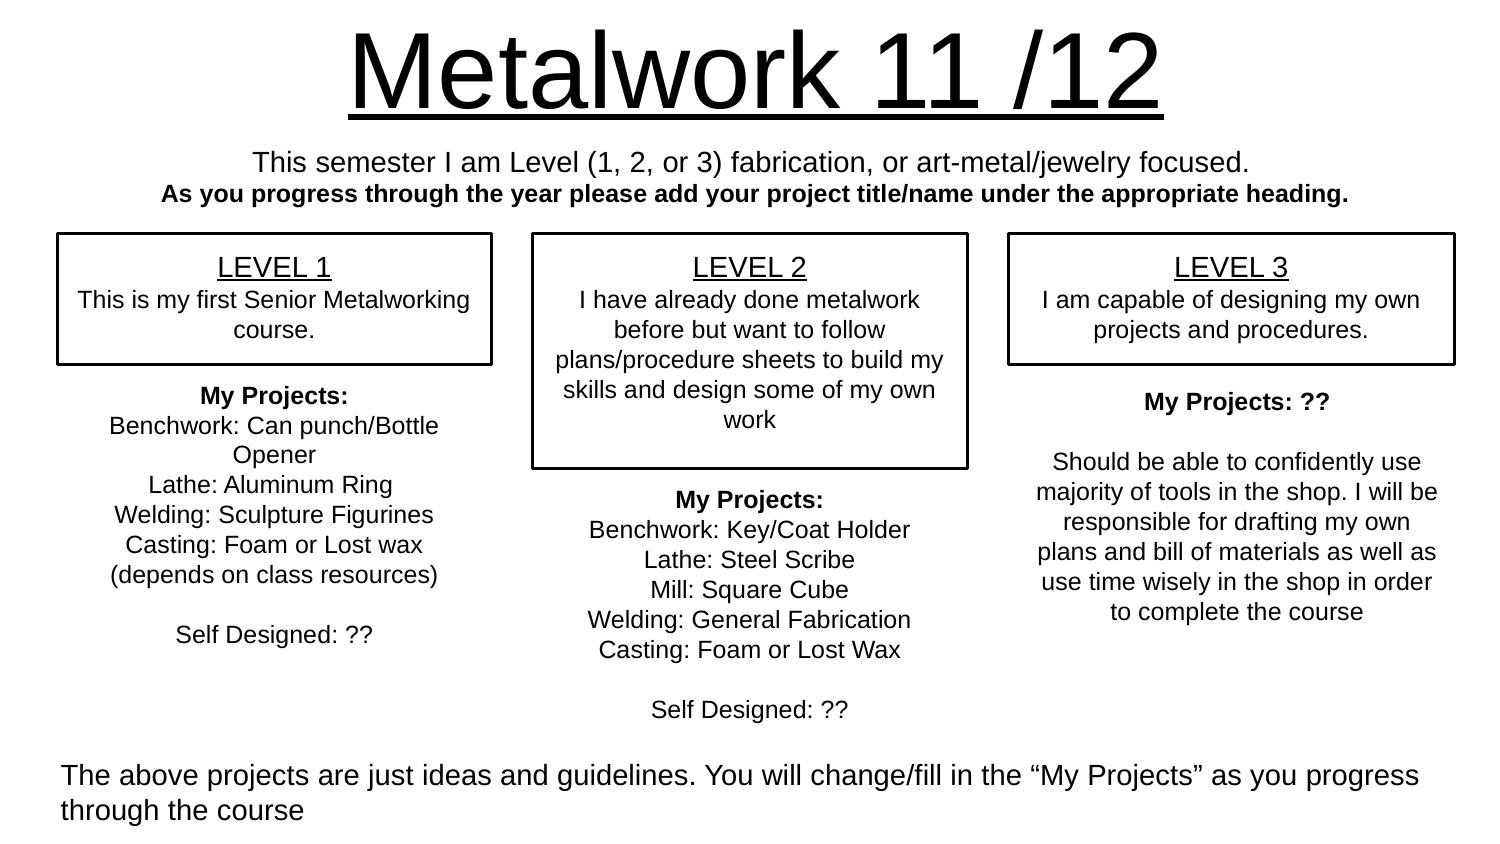

# Metalwork 11 /12
This semester I am Level (1, 2, or 3) fabrication, or art-metal/jewelry focused.
As you progress through the year please add your project title/name under the appropriate heading.
LEVEL 1
This is my first Senior Metalworking course.
LEVEL 2
I have already done metalwork before but want to follow plans/procedure sheets to build my skills and design some of my own work
LEVEL 3
I am capable of designing my own projects and procedures.
My Projects:
Benchwork: Can punch/Bottle Opener
Lathe: Aluminum Ring
Welding: Sculpture Figurines
Casting: Foam or Lost wax (depends on class resources)
Self Designed: ??
My Projects: ??
Should be able to confidently use majority of tools in the shop. I will be responsible for drafting my own plans and bill of materials as well as use time wisely in the shop in order to complete the course
My Projects:
Benchwork: Key/Coat Holder
Lathe: Steel Scribe
Mill: Square Cube
Welding: General Fabrication
Casting: Foam or Lost Wax
Self Designed: ??
The above projects are just ideas and guidelines. You will change/fill in the “My Projects” as you progress through the course